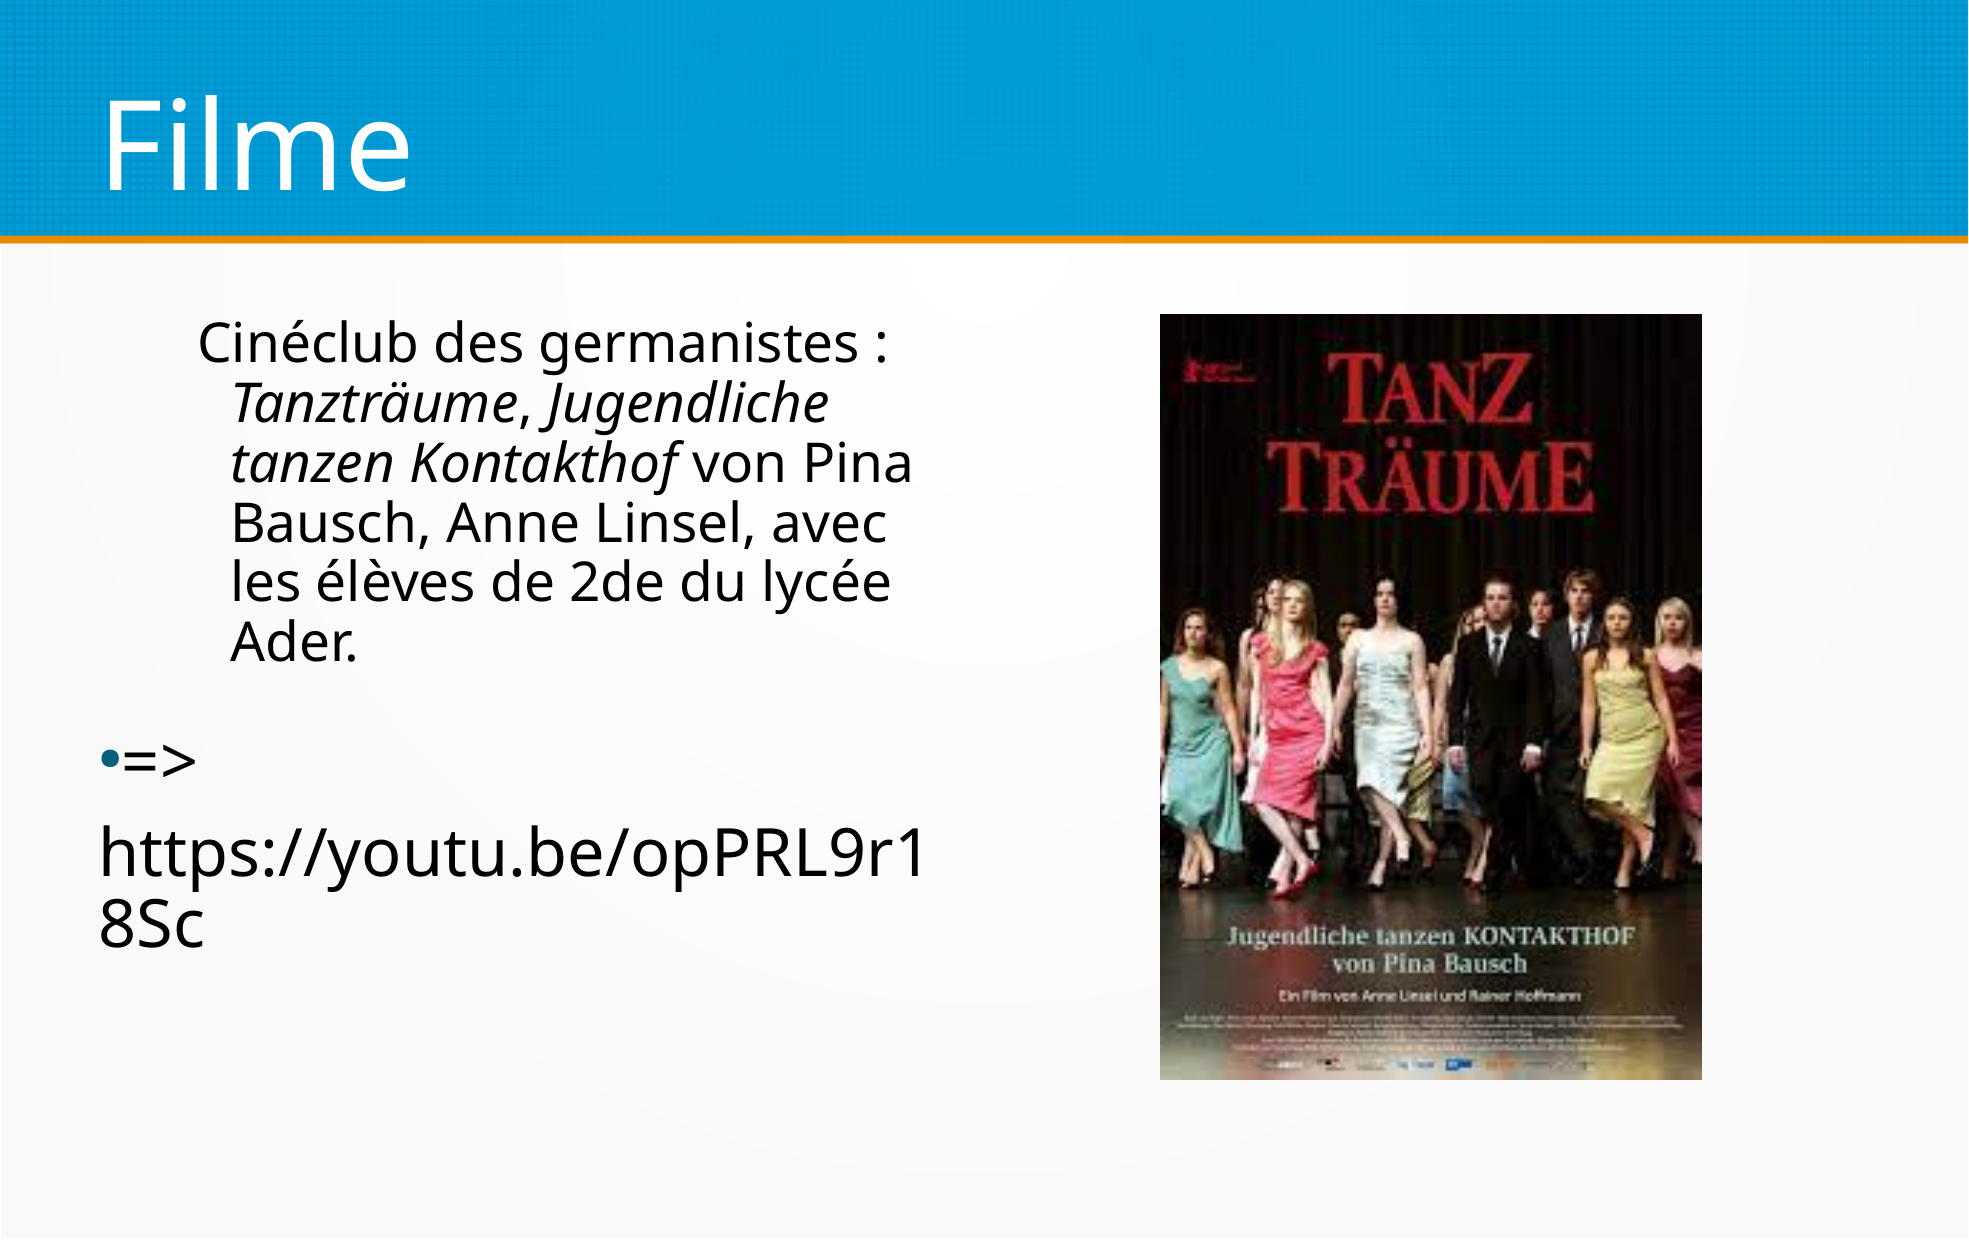

# Filme
Cinéclub des germanistes : Tanzträume, Jugendliche tanzen Kontakthof von Pina Bausch, Anne Linsel, avec les élèves de 2de du lycée Ader.
=> https://youtu.be/opPRL9r18Sc